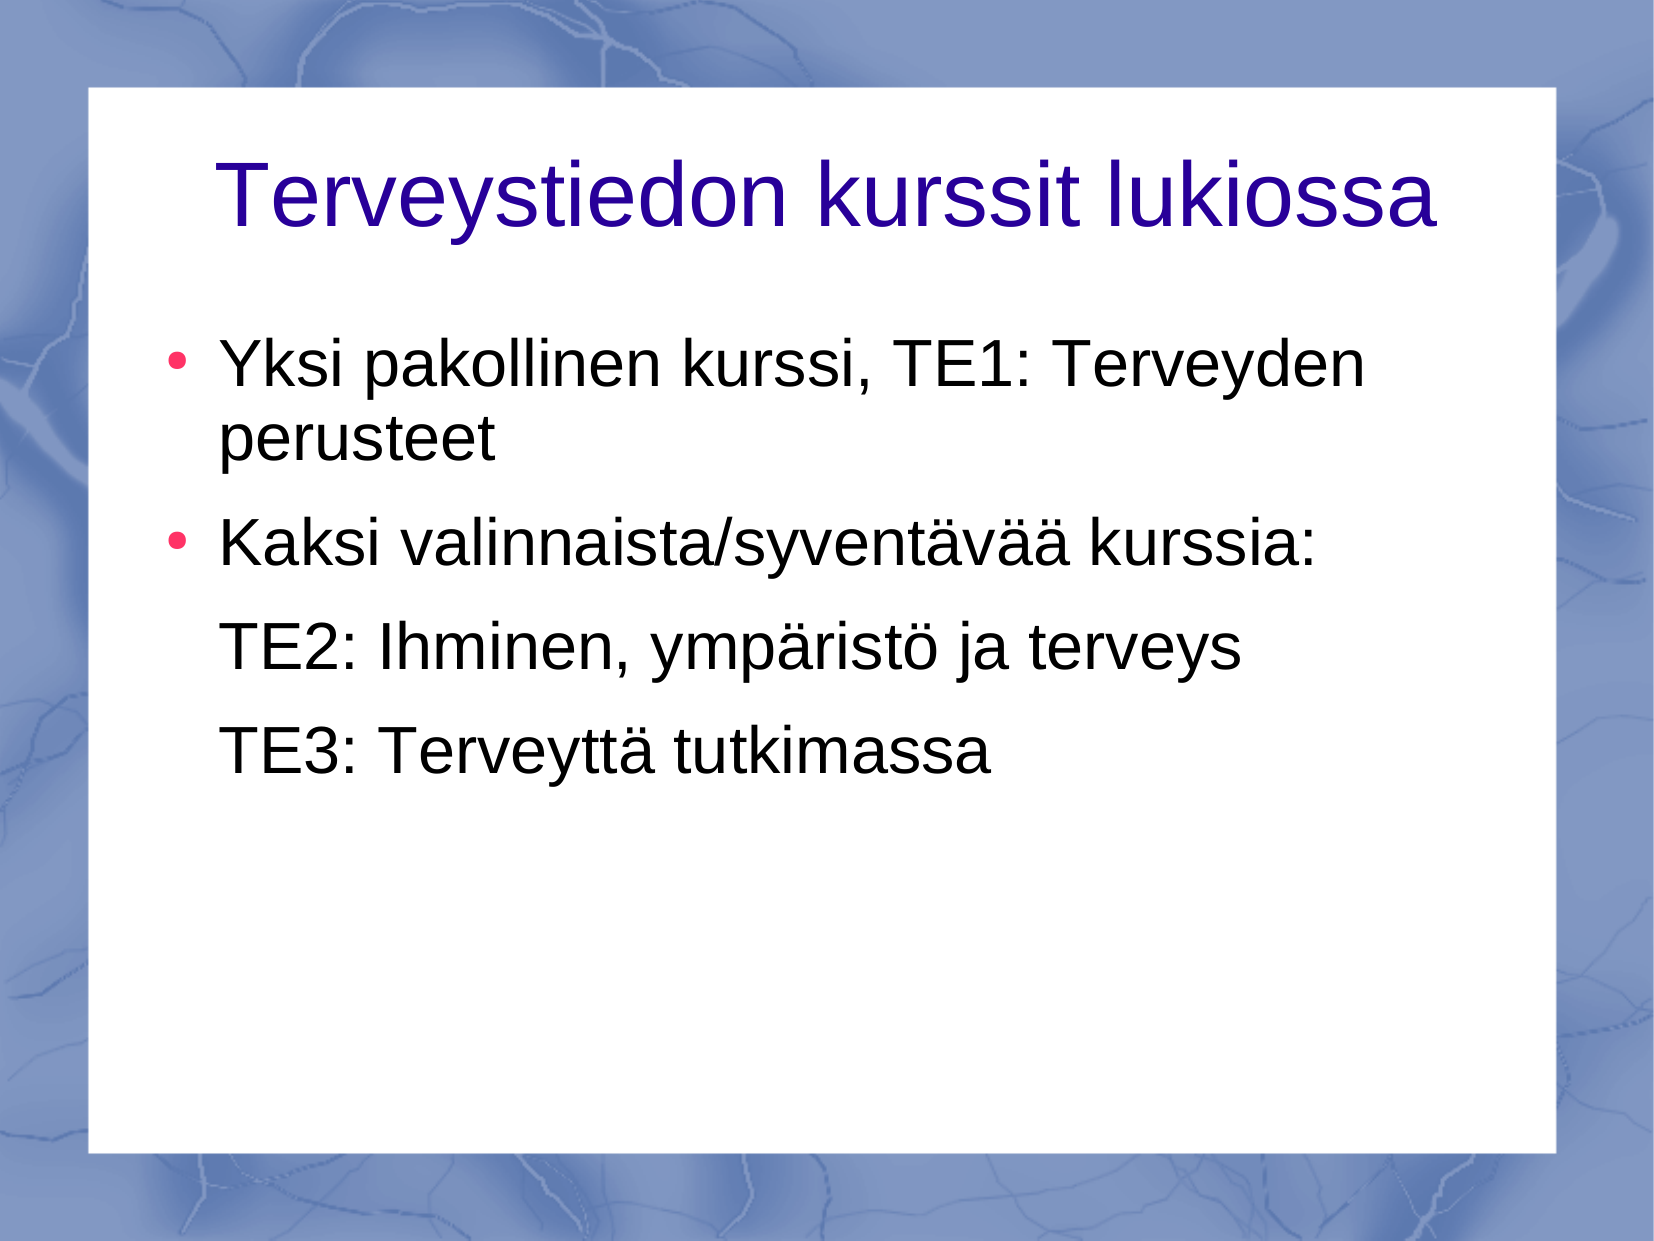

# Terveystiedon kurssit lukiossa
Yksi pakollinen kurssi, TE1: Terveyden perusteet
Kaksi valinnaista/syventävää kurssia:
TE2: Ihminen, ympäristö ja terveys
TE3: Terveyttä tutkimassa